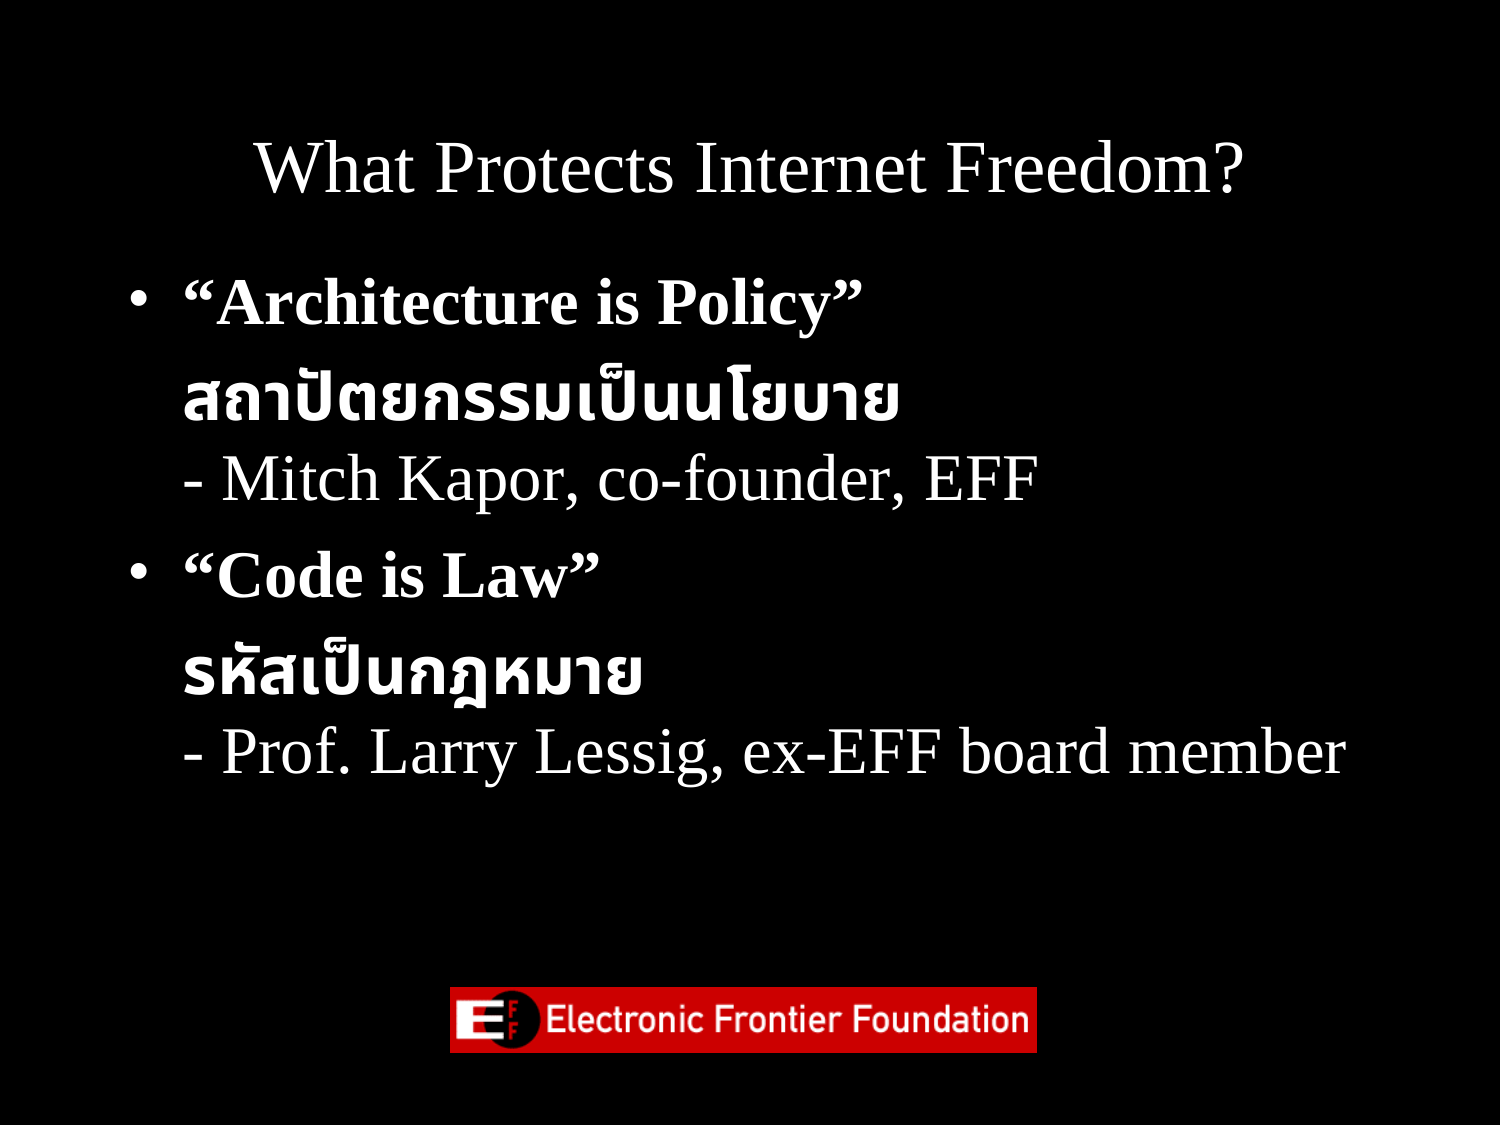

# What Protects Internet Freedom?
“Architecture is Policy”
สถาปัตยกรรมเป็นนโยบาย
- Mitch Kapor, co-founder, EFF
“Code is Law”
รหัสเป็นกฎหมาย
- Prof. Larry Lessig, ex-EFF board member